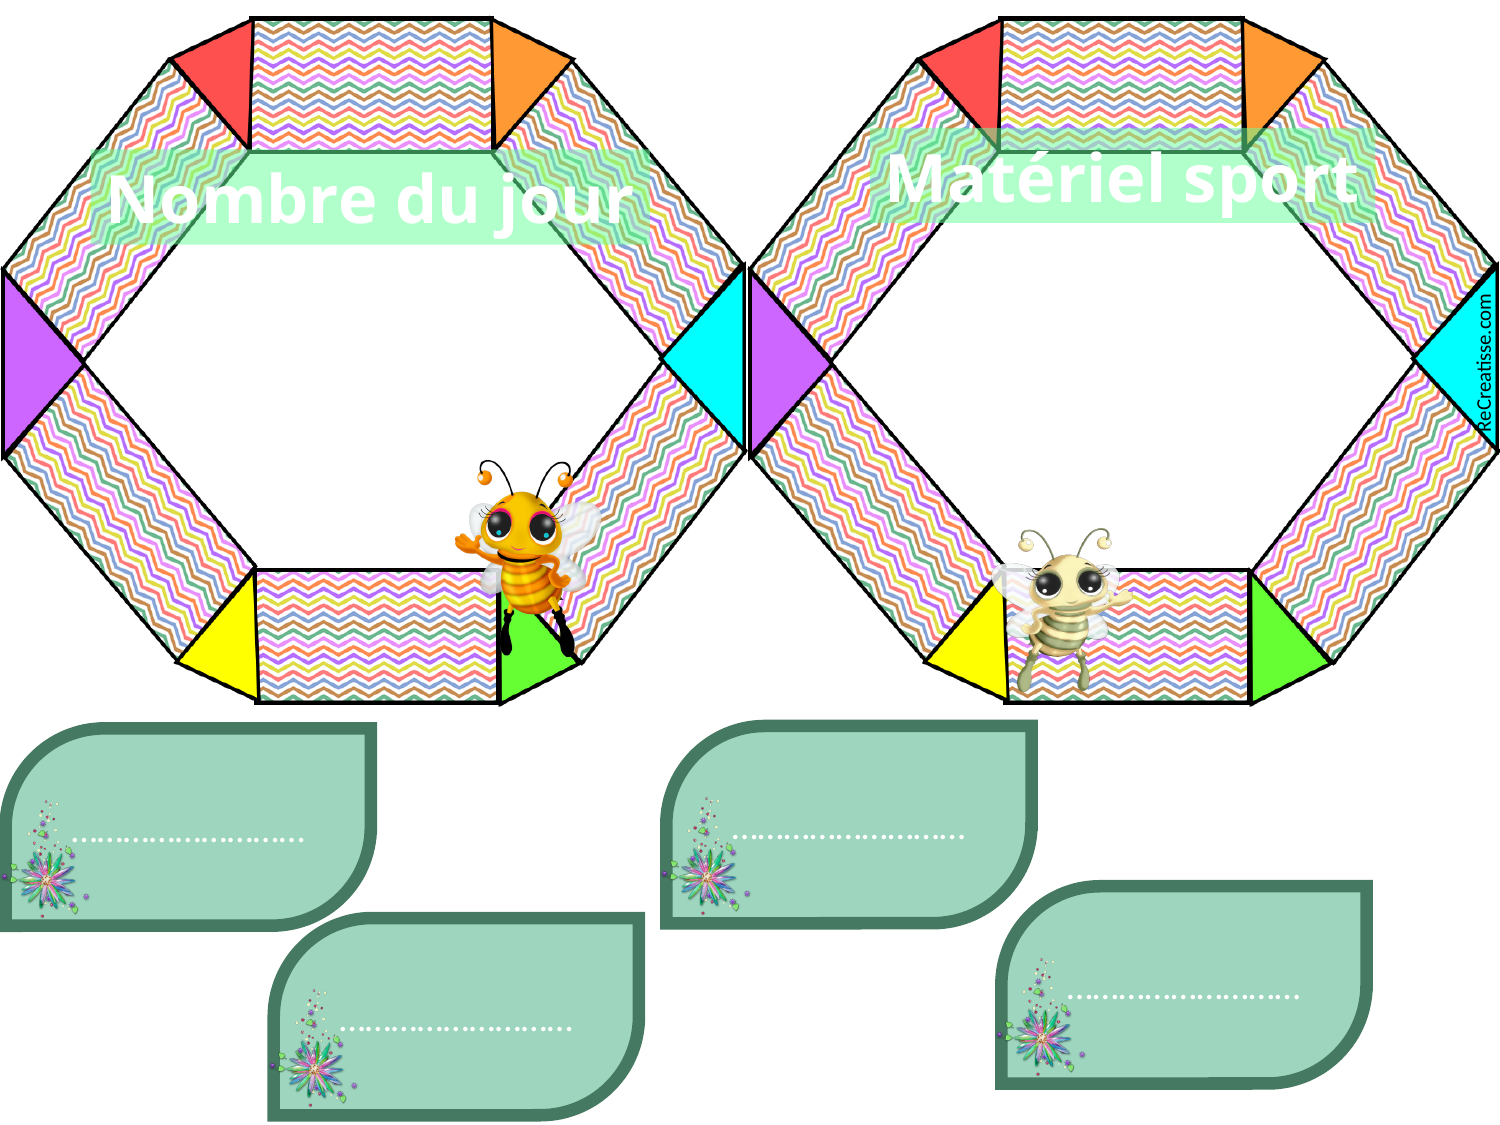

Matériel sport
Nombre du jour
ReCreatisse.com
………………………
………………………
………………………
………………………